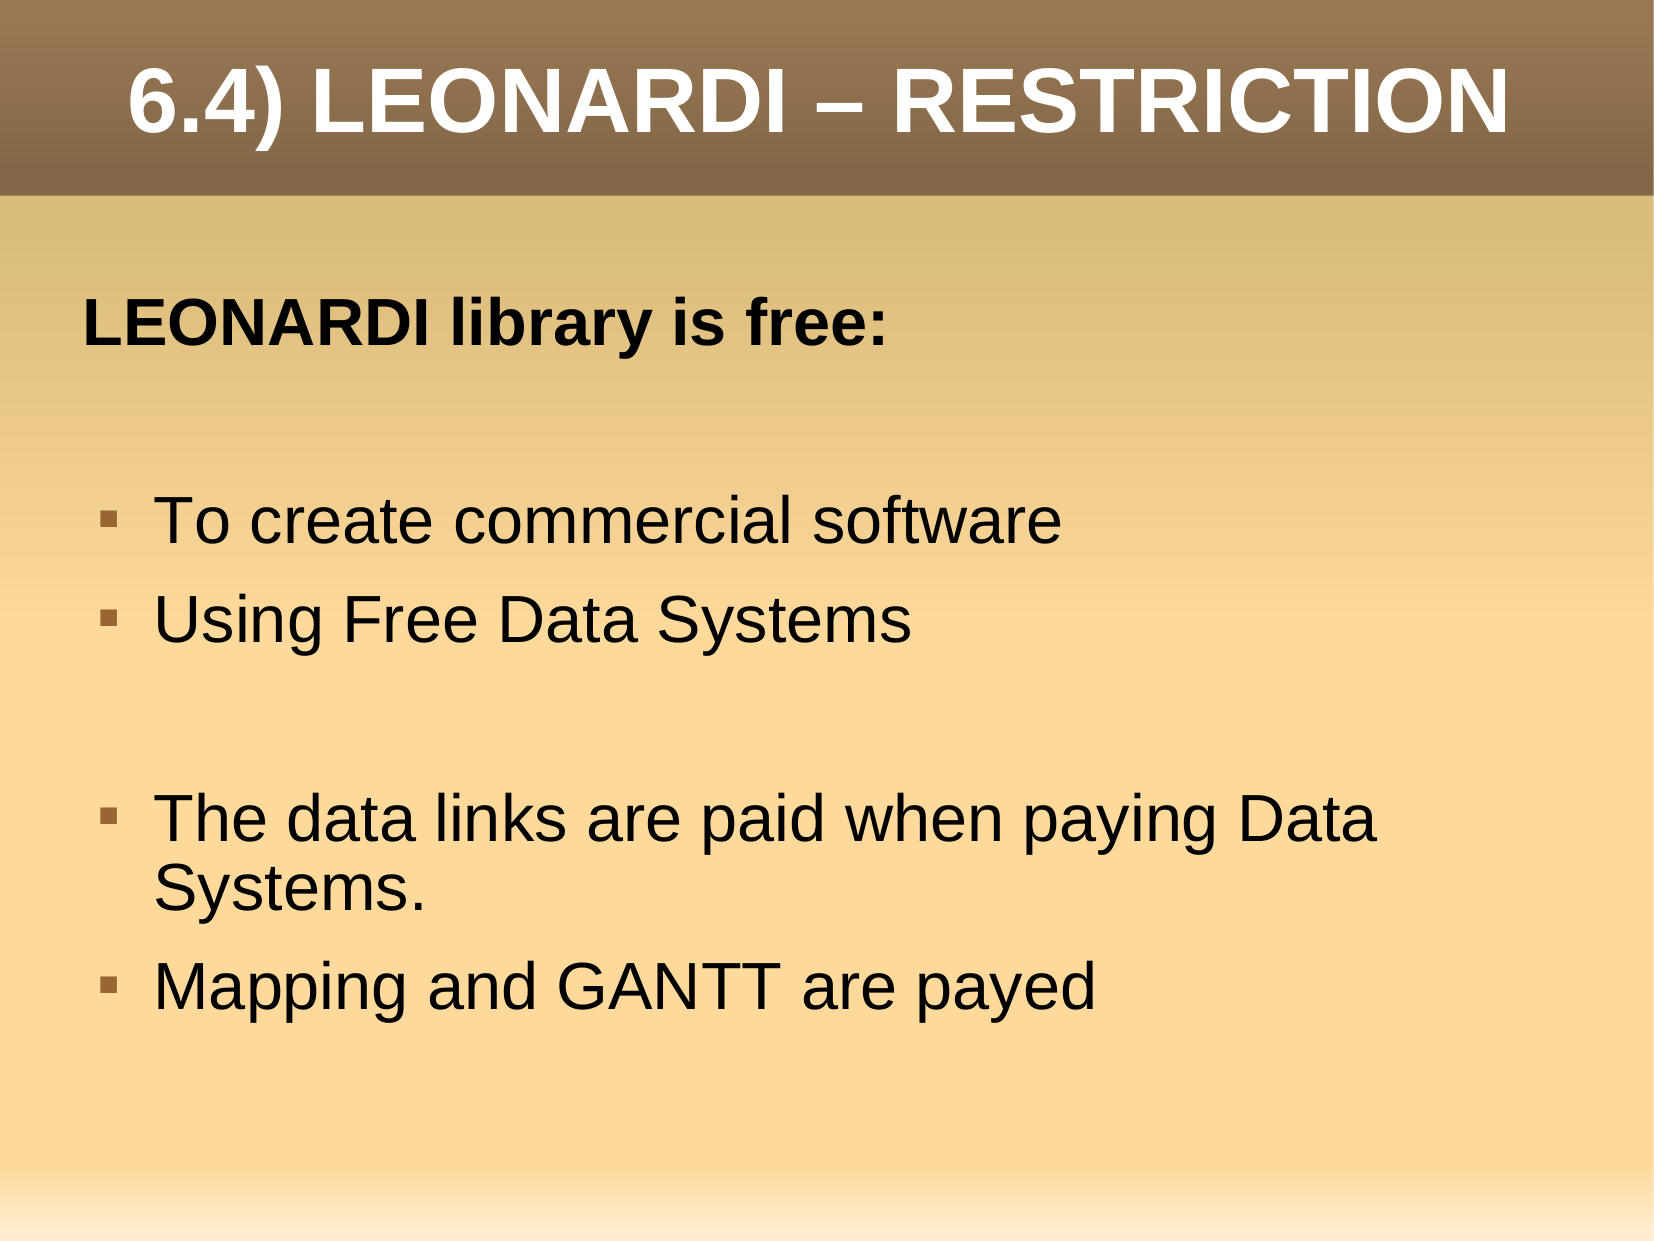

# 6.4) LEONARDI – RESTRICTION
LEONARDI library is free:
To create commercial software
Using Free Data Systems
The data links are paid when paying Data Systems.
Mapping and GANTT are payed